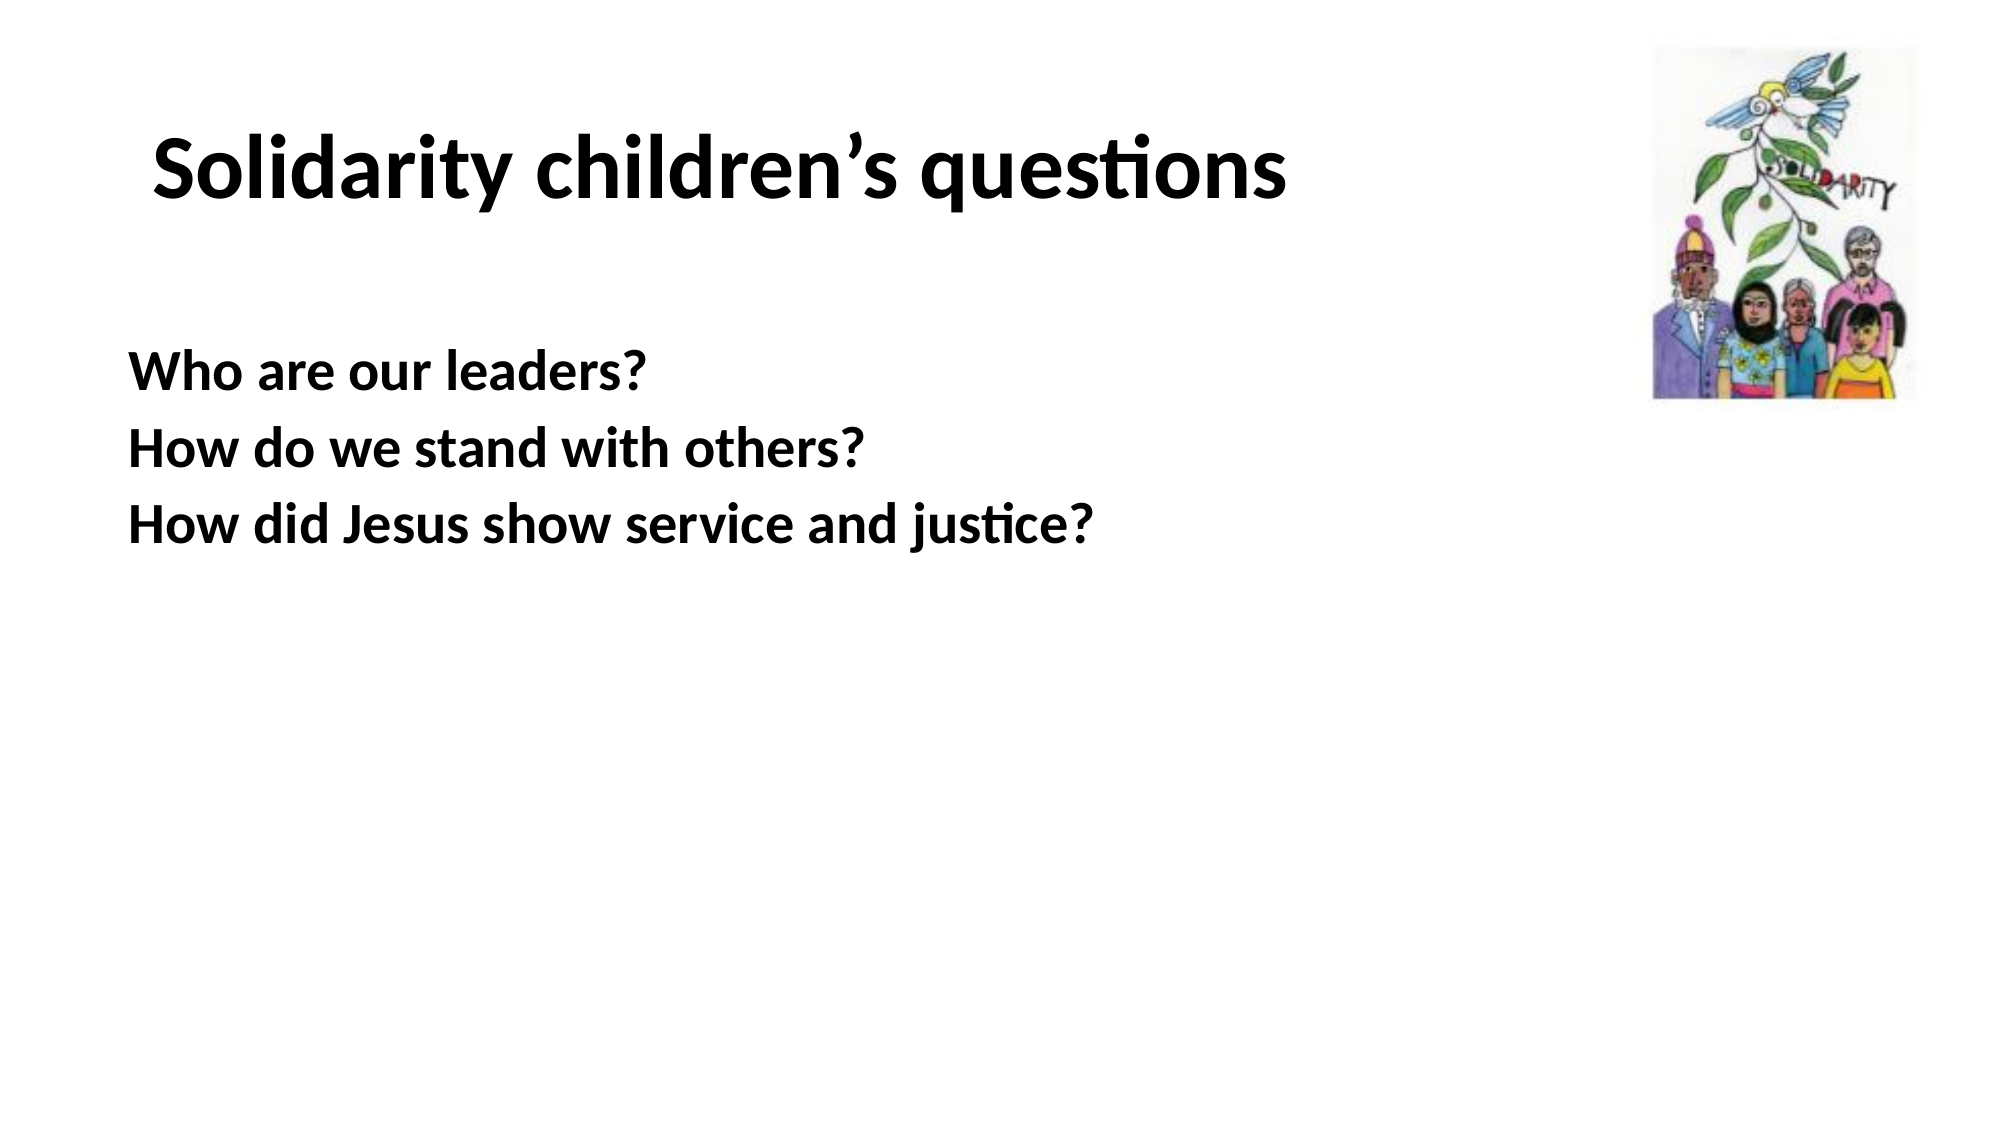

Solidarity children’s questions
# Who are our leaders?
How do we stand with others?
How did Jesus show service and justice?